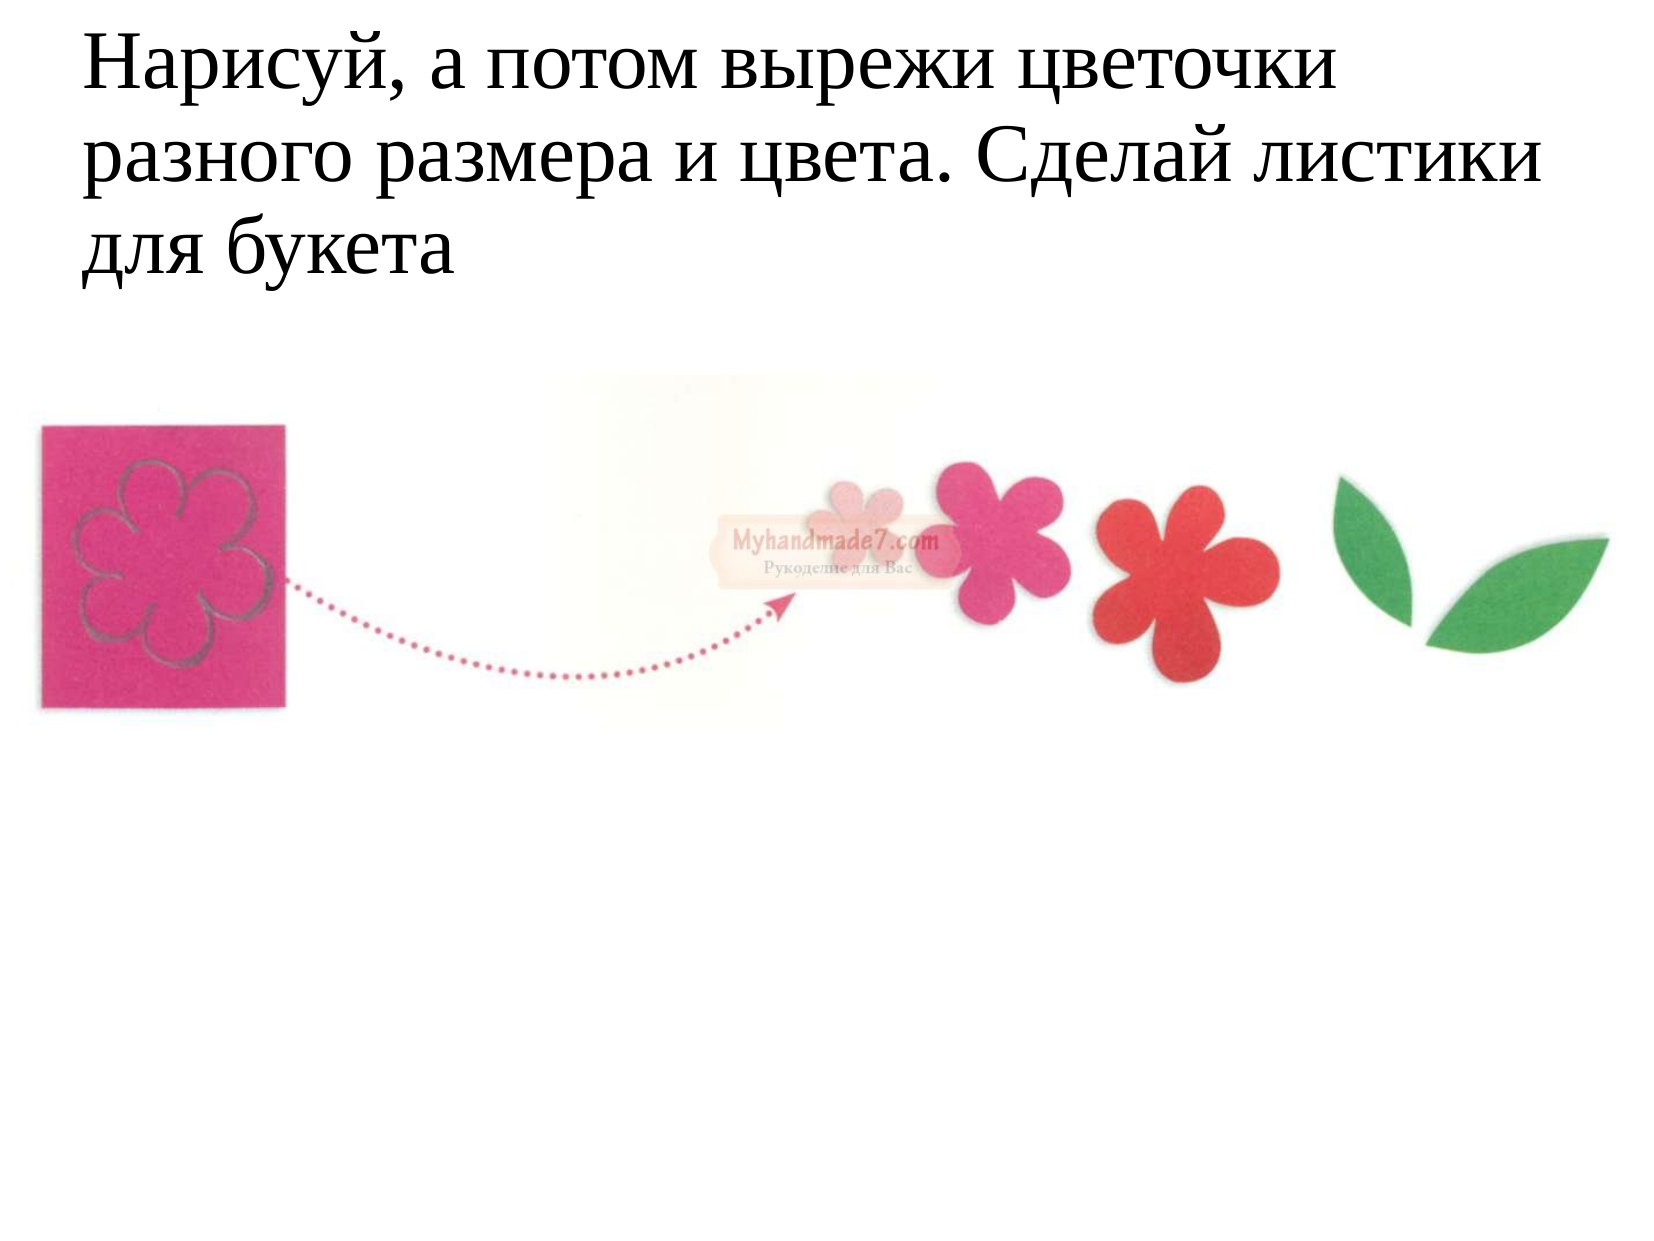

# Нарисуй, а потом вырежи цветочки разного размера и цвета. Сделай листики для букета